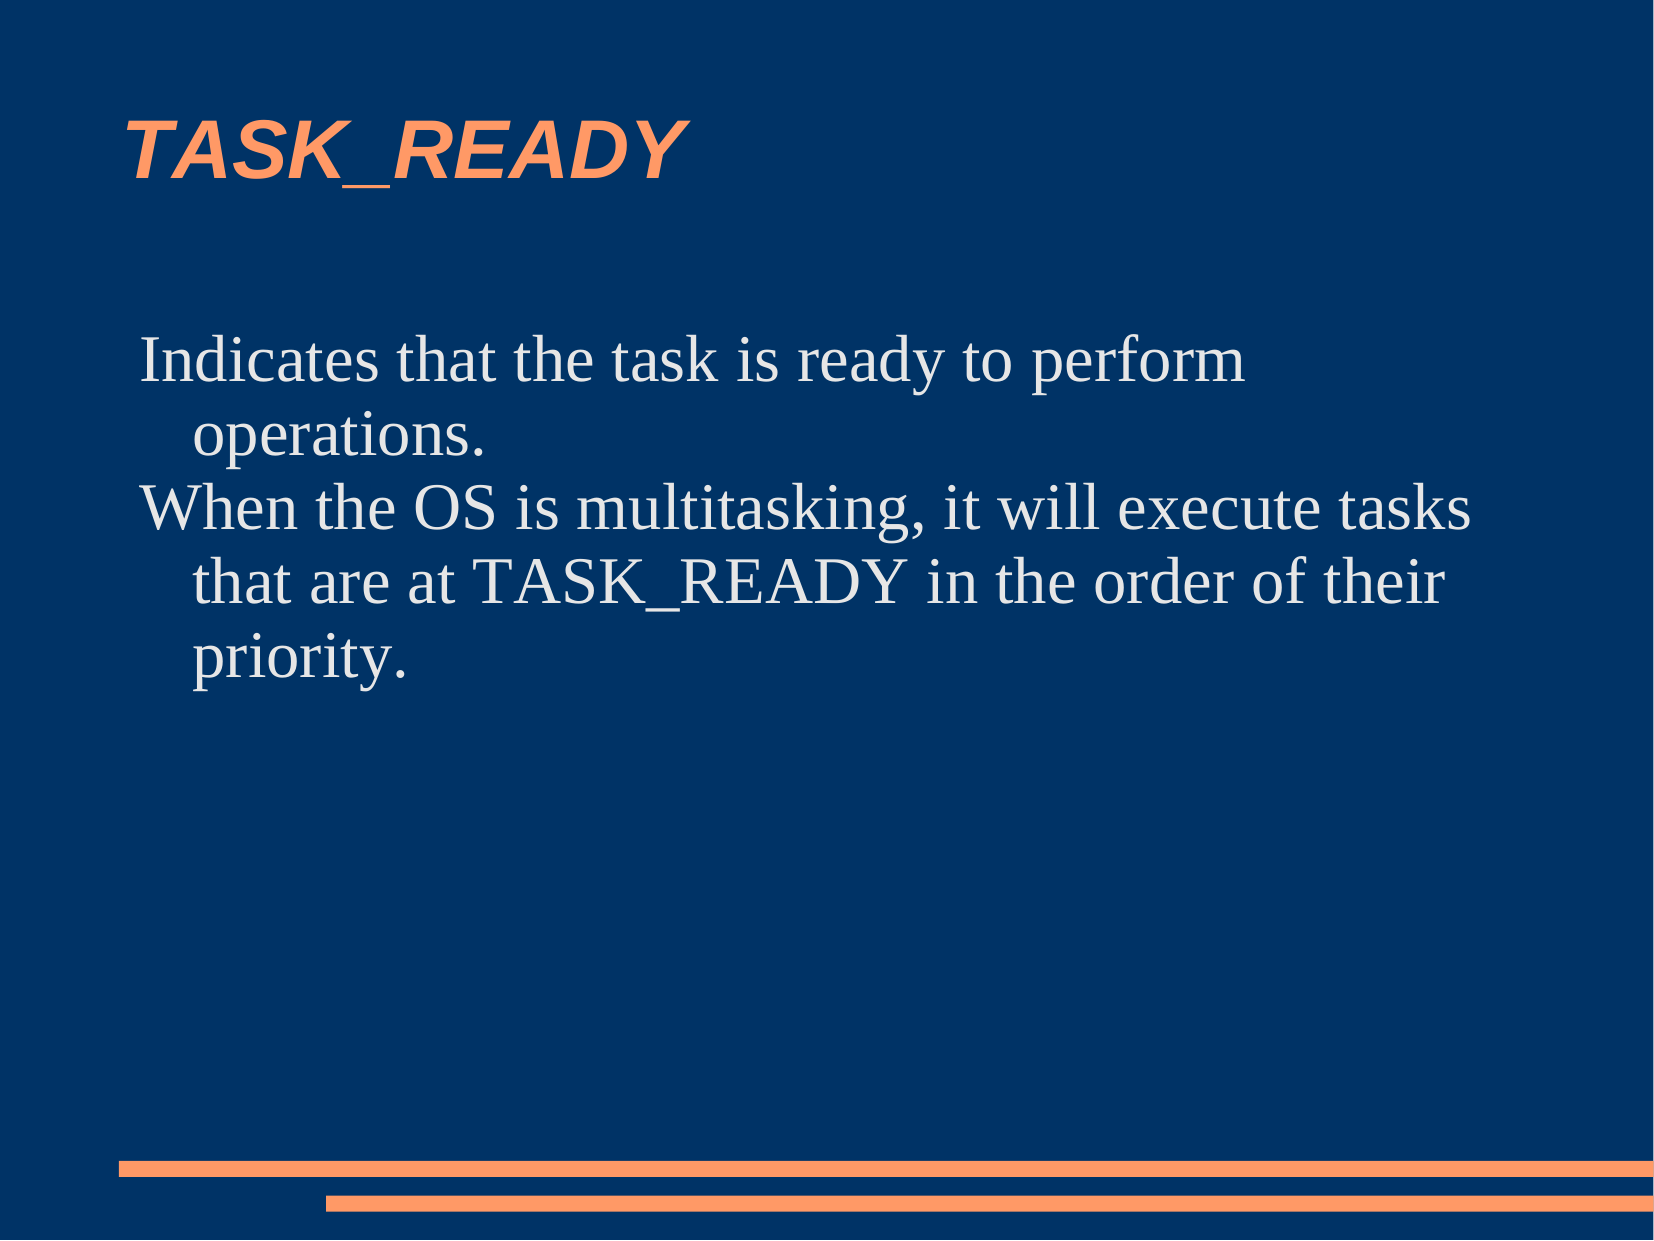

# TASK_READY
Indicates that the task is ready to perform operations.
When the OS is multitasking, it will execute tasks that are at TASK_READY in the order of their priority.